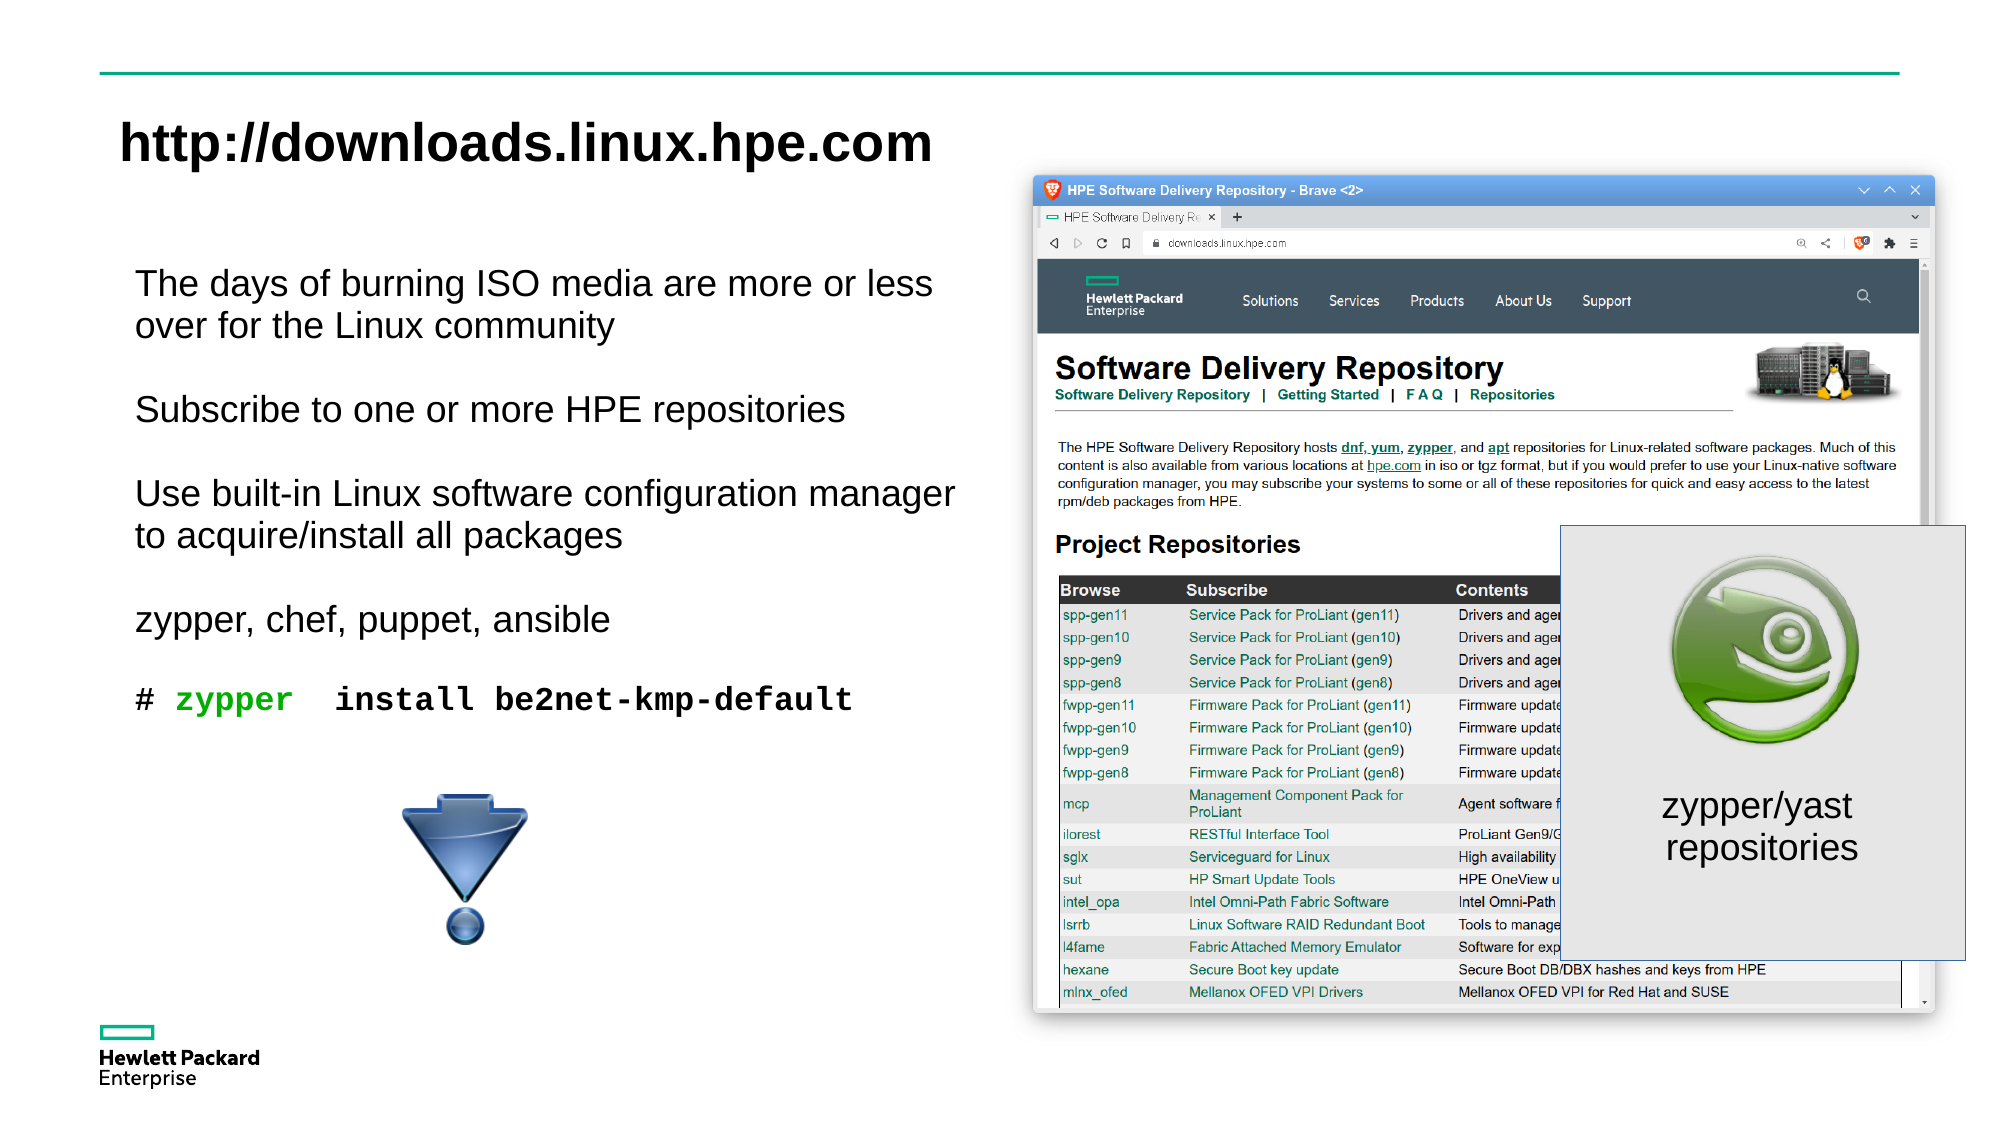

http://downloads.linux.hpe.com
The days of burning ISO media are more or less over for the Linux community
Subscribe to one or more HPE repositories
Use built-in Linux software configuration manager to acquire/install all packages
zypper, chef, puppet, ansible
# zypper install be2net-kmp-default
zypper/yast
repositories